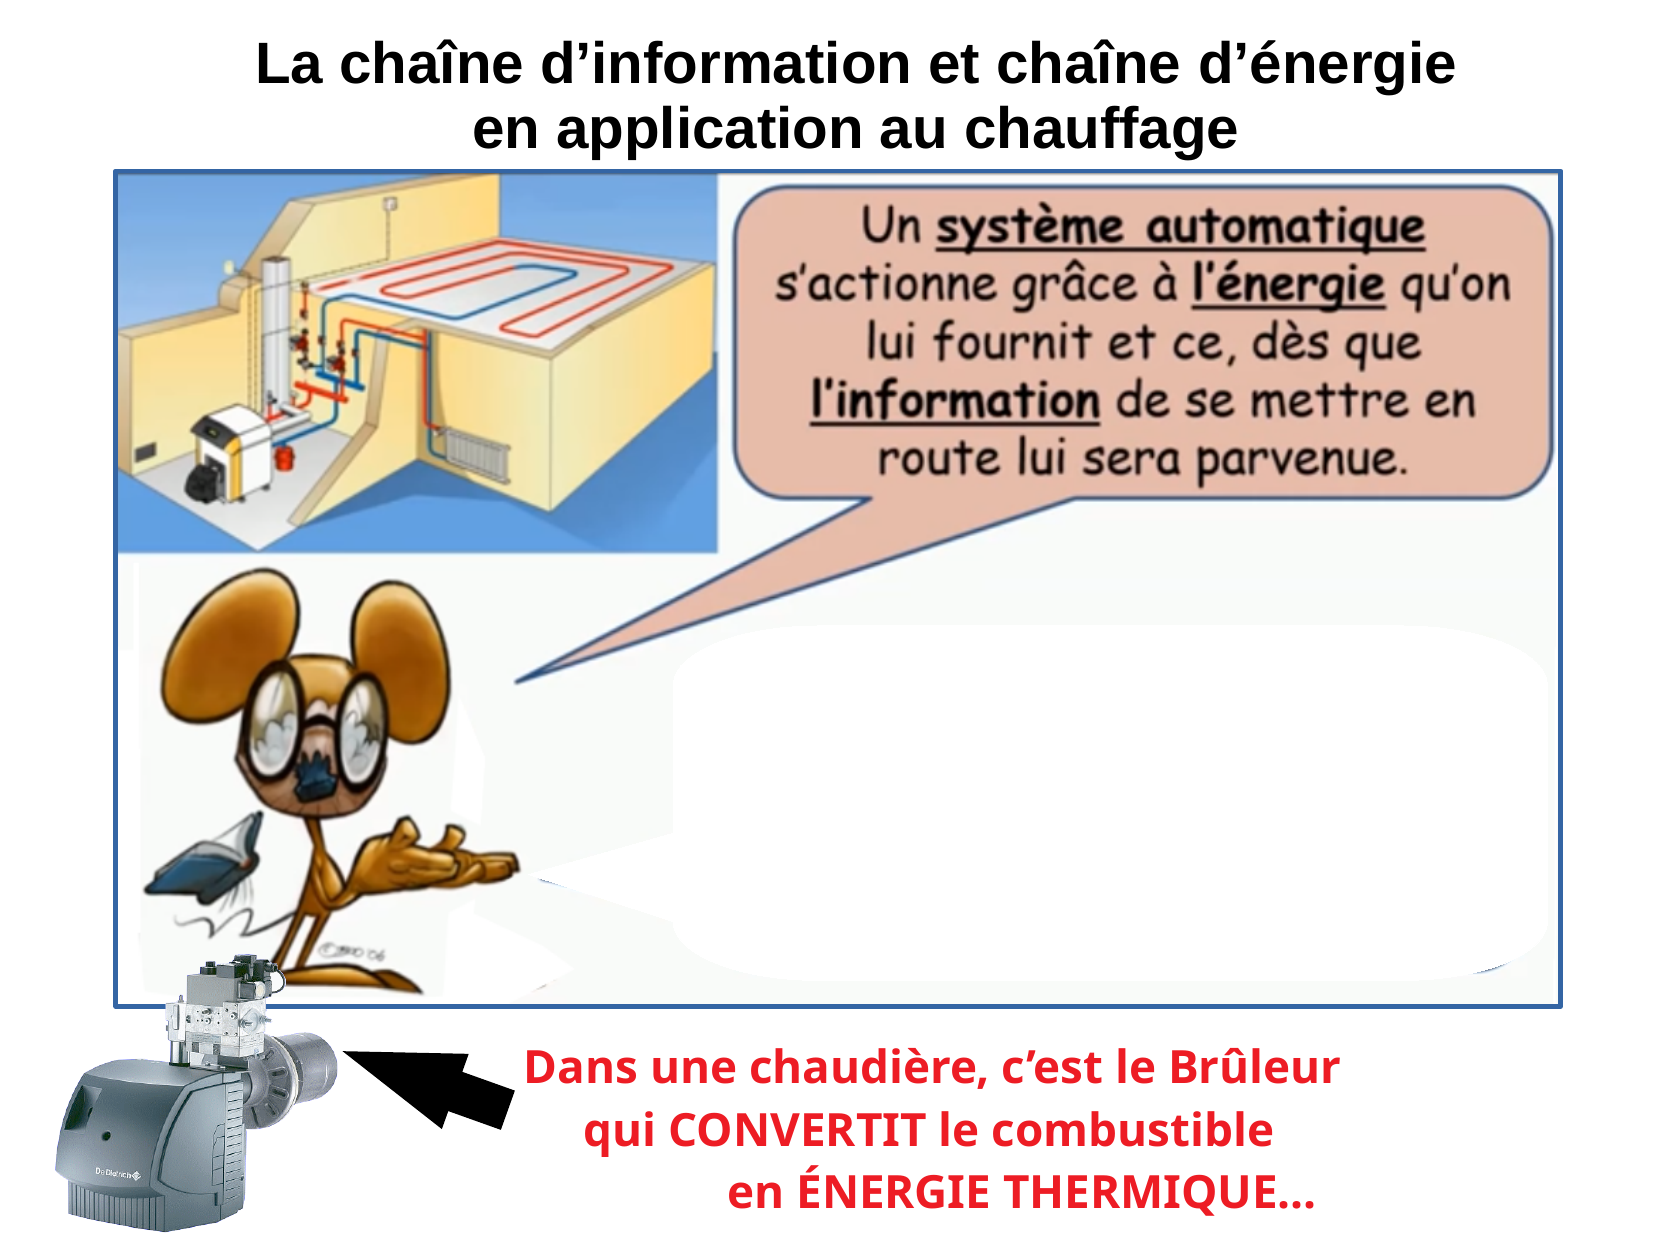

La chaîne d’information et chaîne d’énergie
en application au chauffage
 Dans une chaudière, c’est le Brûleur
 qui CONVERTIT le combustible
 en ÉNERGIE THERMIQUE...